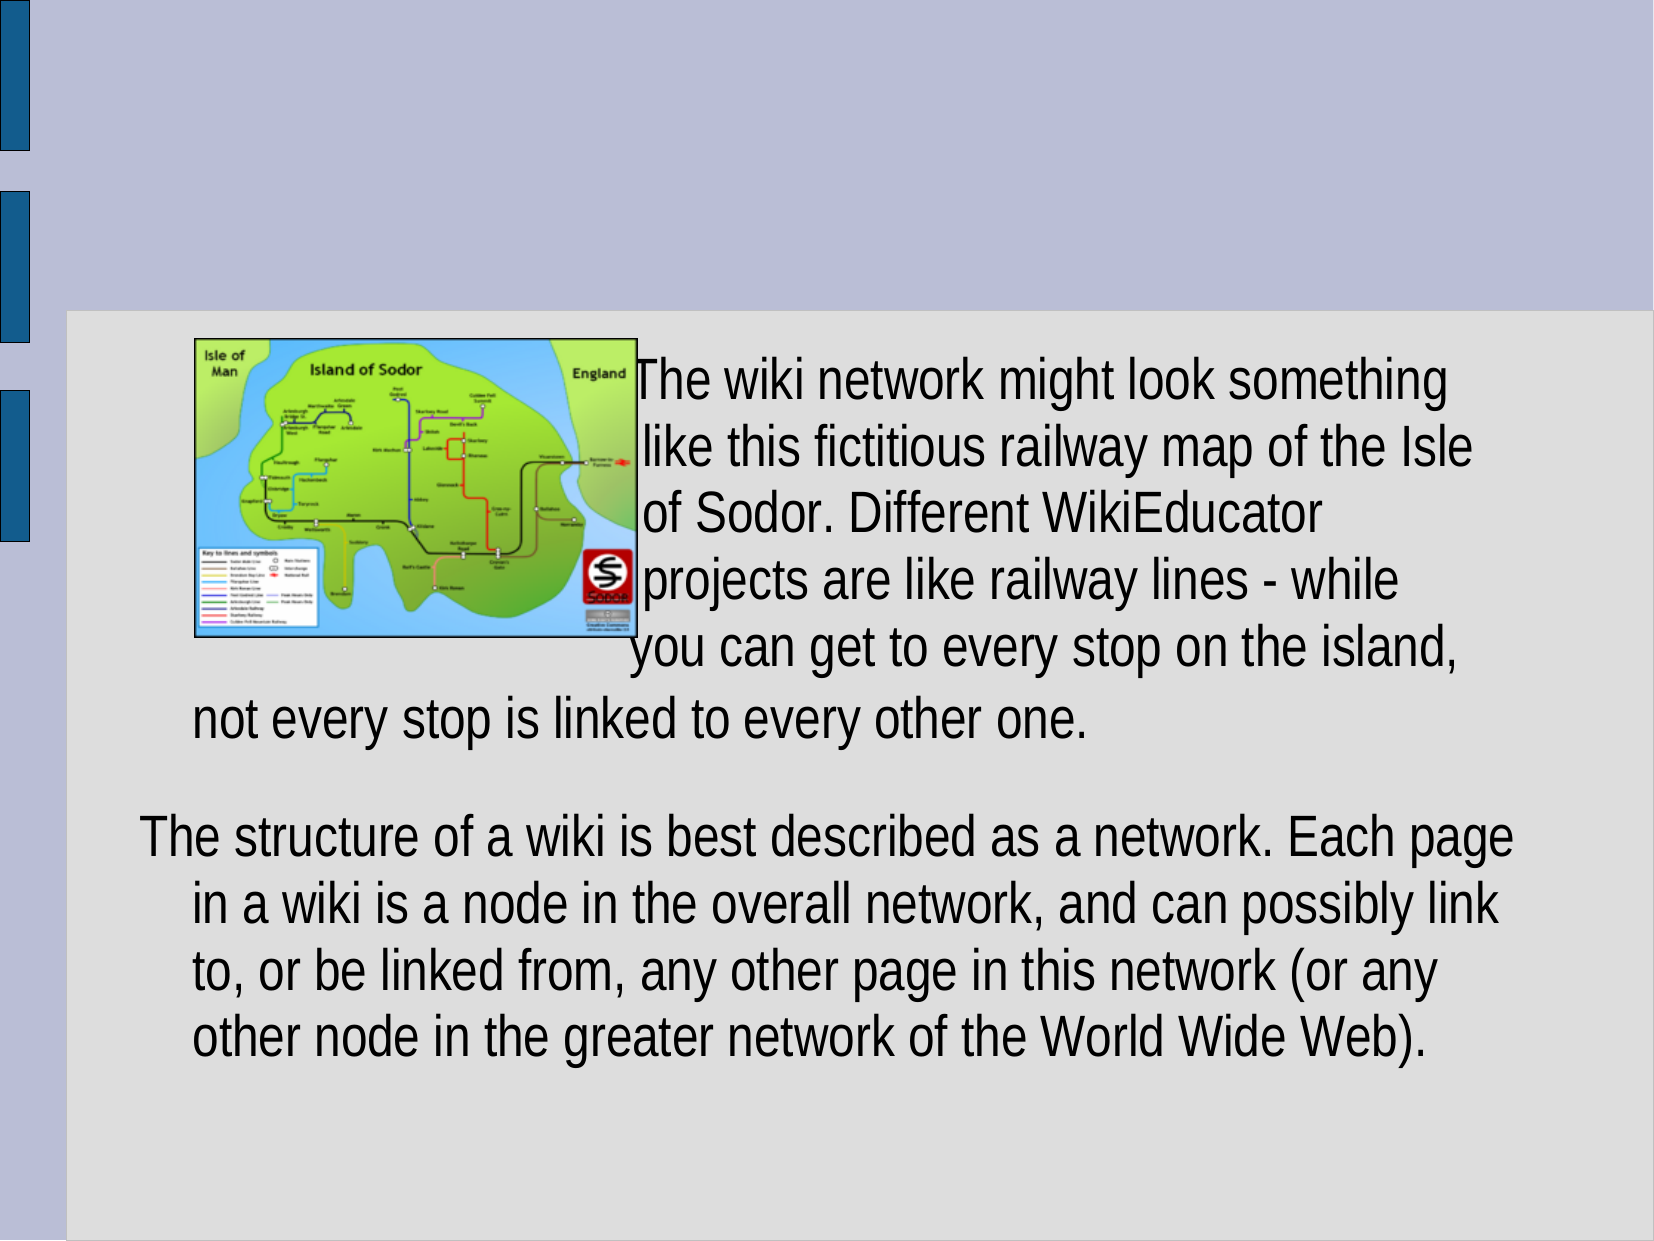

# The wiki network might look something like this fictitious railway map of the Isle of Sodor. Different WikiEducator projects are like railway lines - while you can get to every stop on the island, not every stop is linked to every other one.
The structure of a wiki is best described as a network. Each page in a wiki is a node in the overall network, and can possibly link to, or be linked from, any other page in this network (or any other node in the greater network of the World Wide Web).